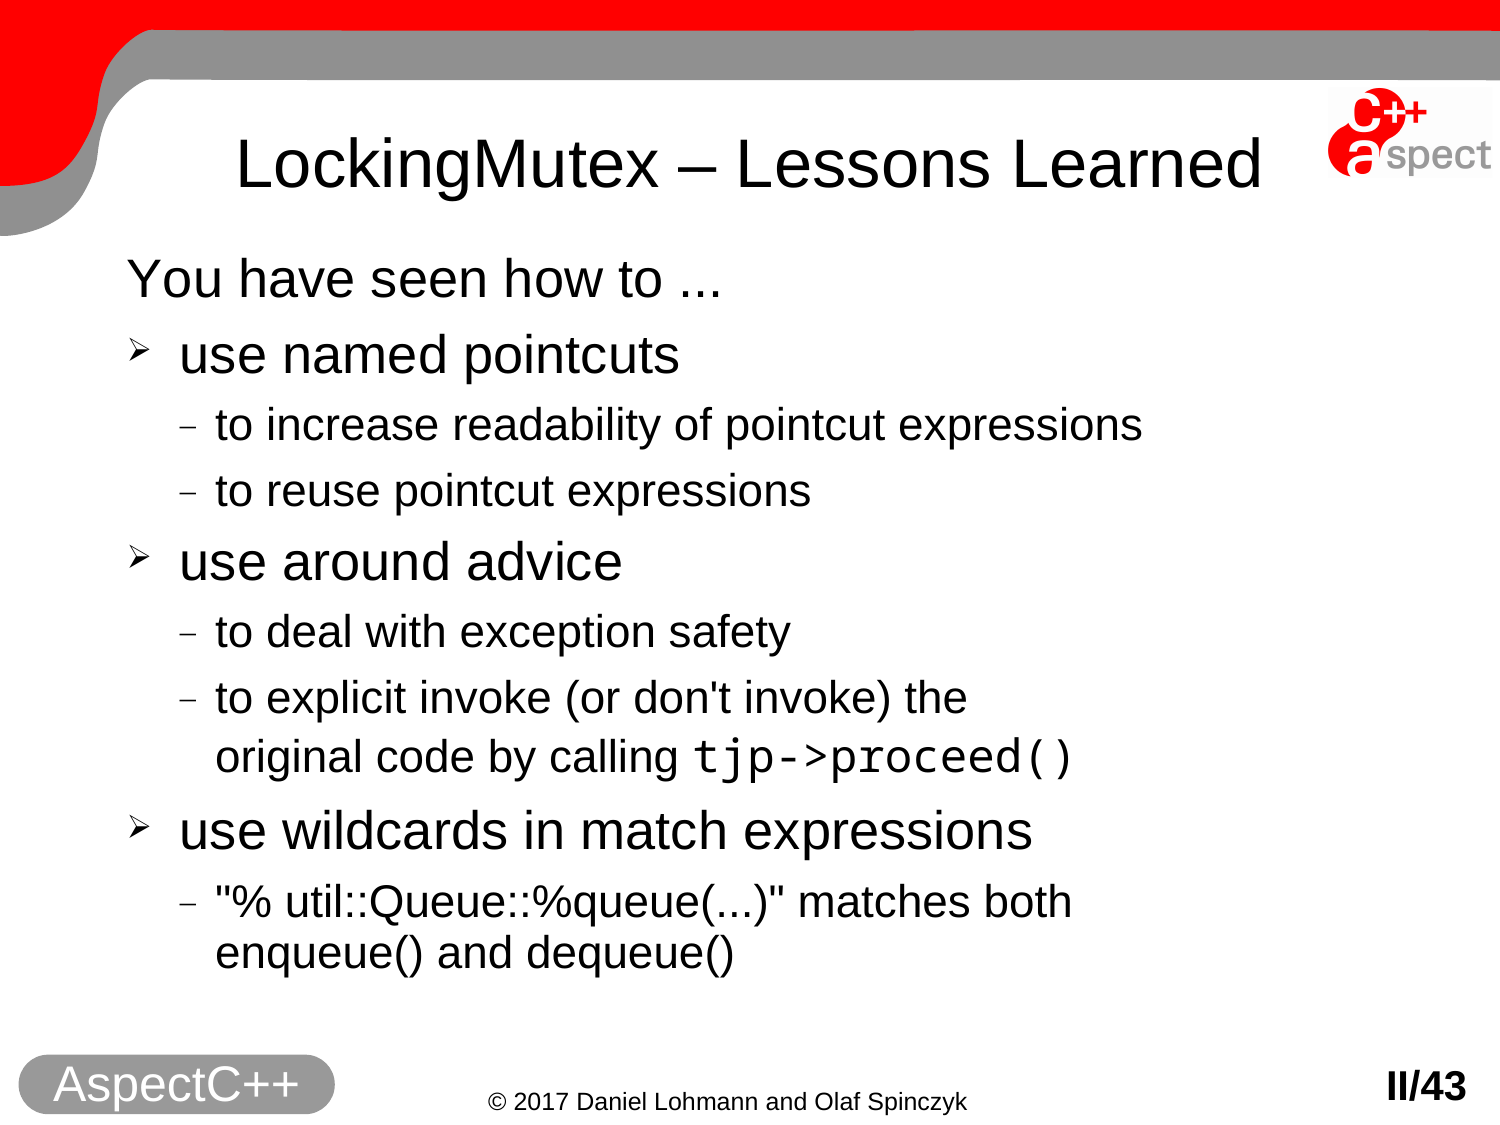

# LockingMutex – Lessons Learned
You have seen how to ...
use named pointcuts
to increase readability of pointcut expressions
to reuse pointcut expressions
use around advice
to deal with exception safety
to explicit invoke (or don't invoke) the
original code by calling tjp->proceed()
use wildcards in match expressions
"% util::Queue::%queue(...)" matches both
enqueue() and dequeue()